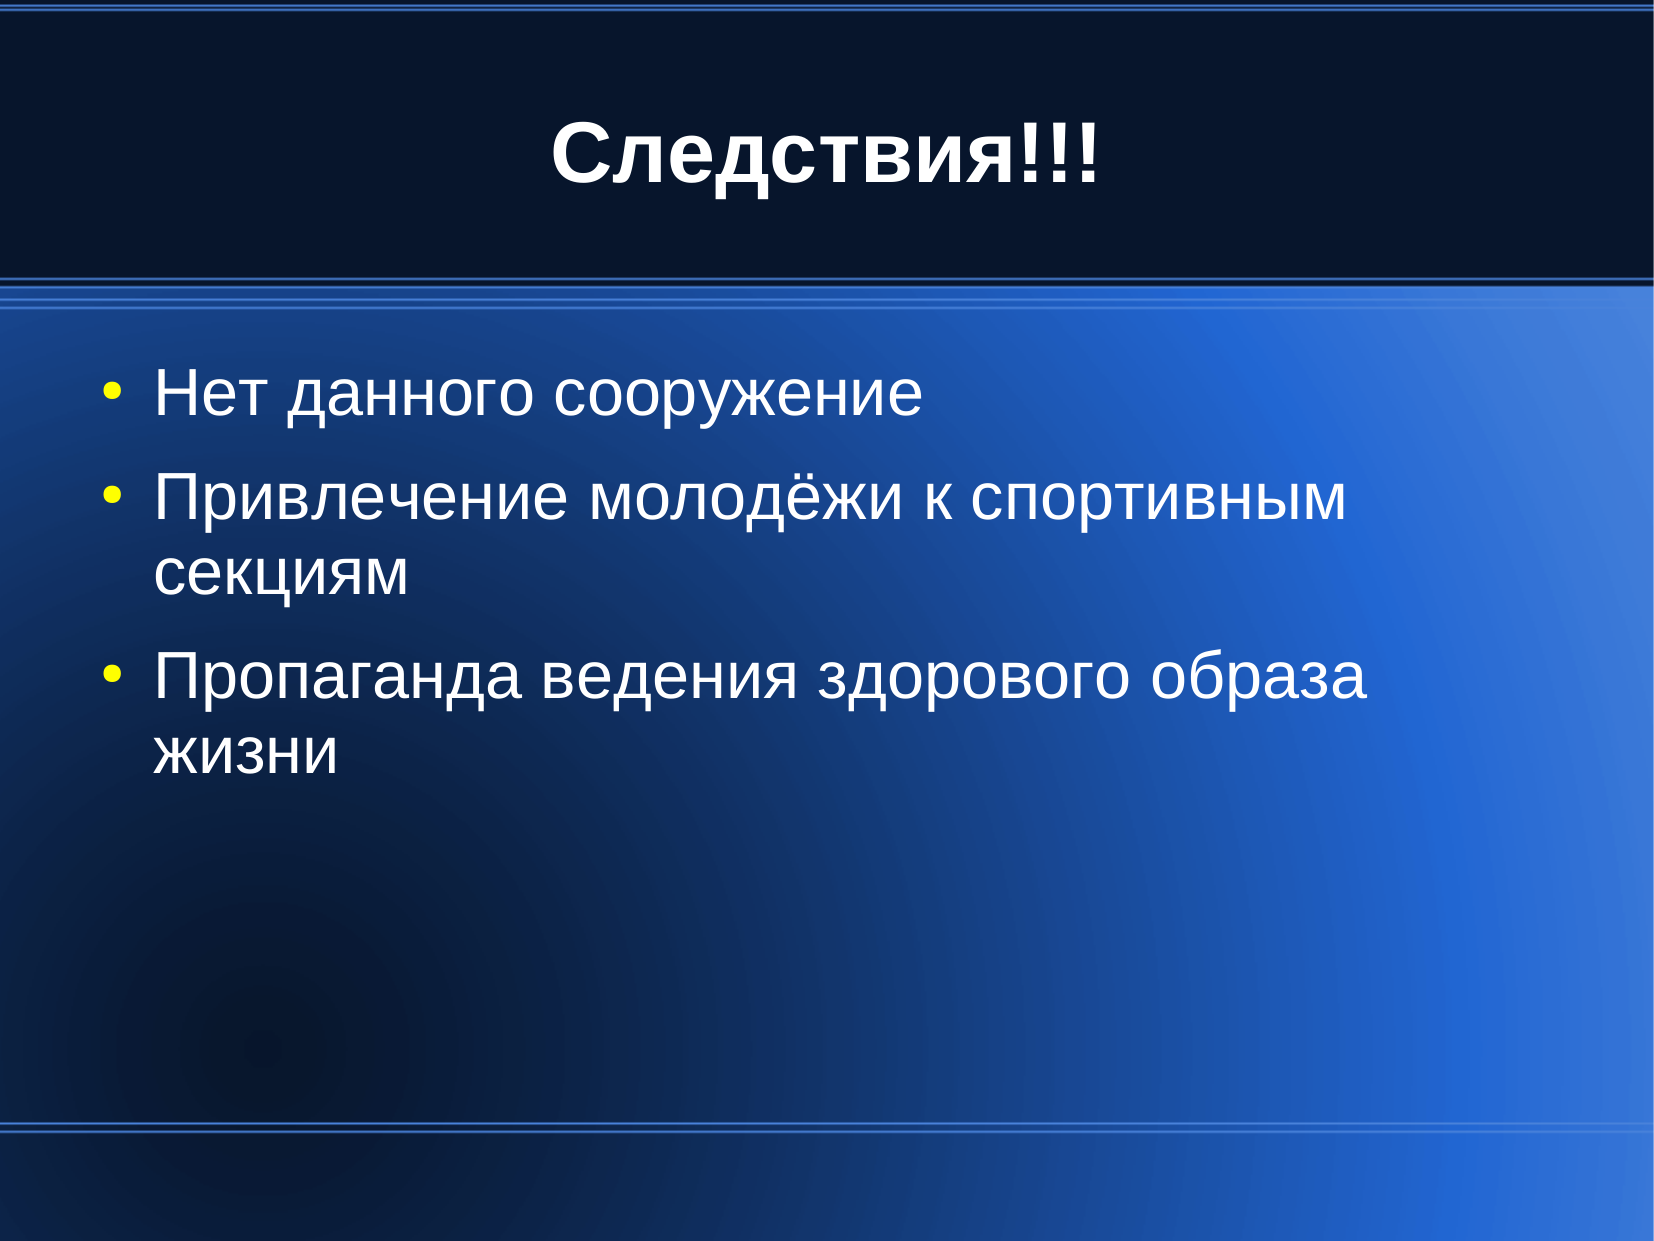

# Следствия!!!
Нет данного сооружение
Привлечение молодёжи к спортивным секциям
Пропаганда ведения здорового образа жизни